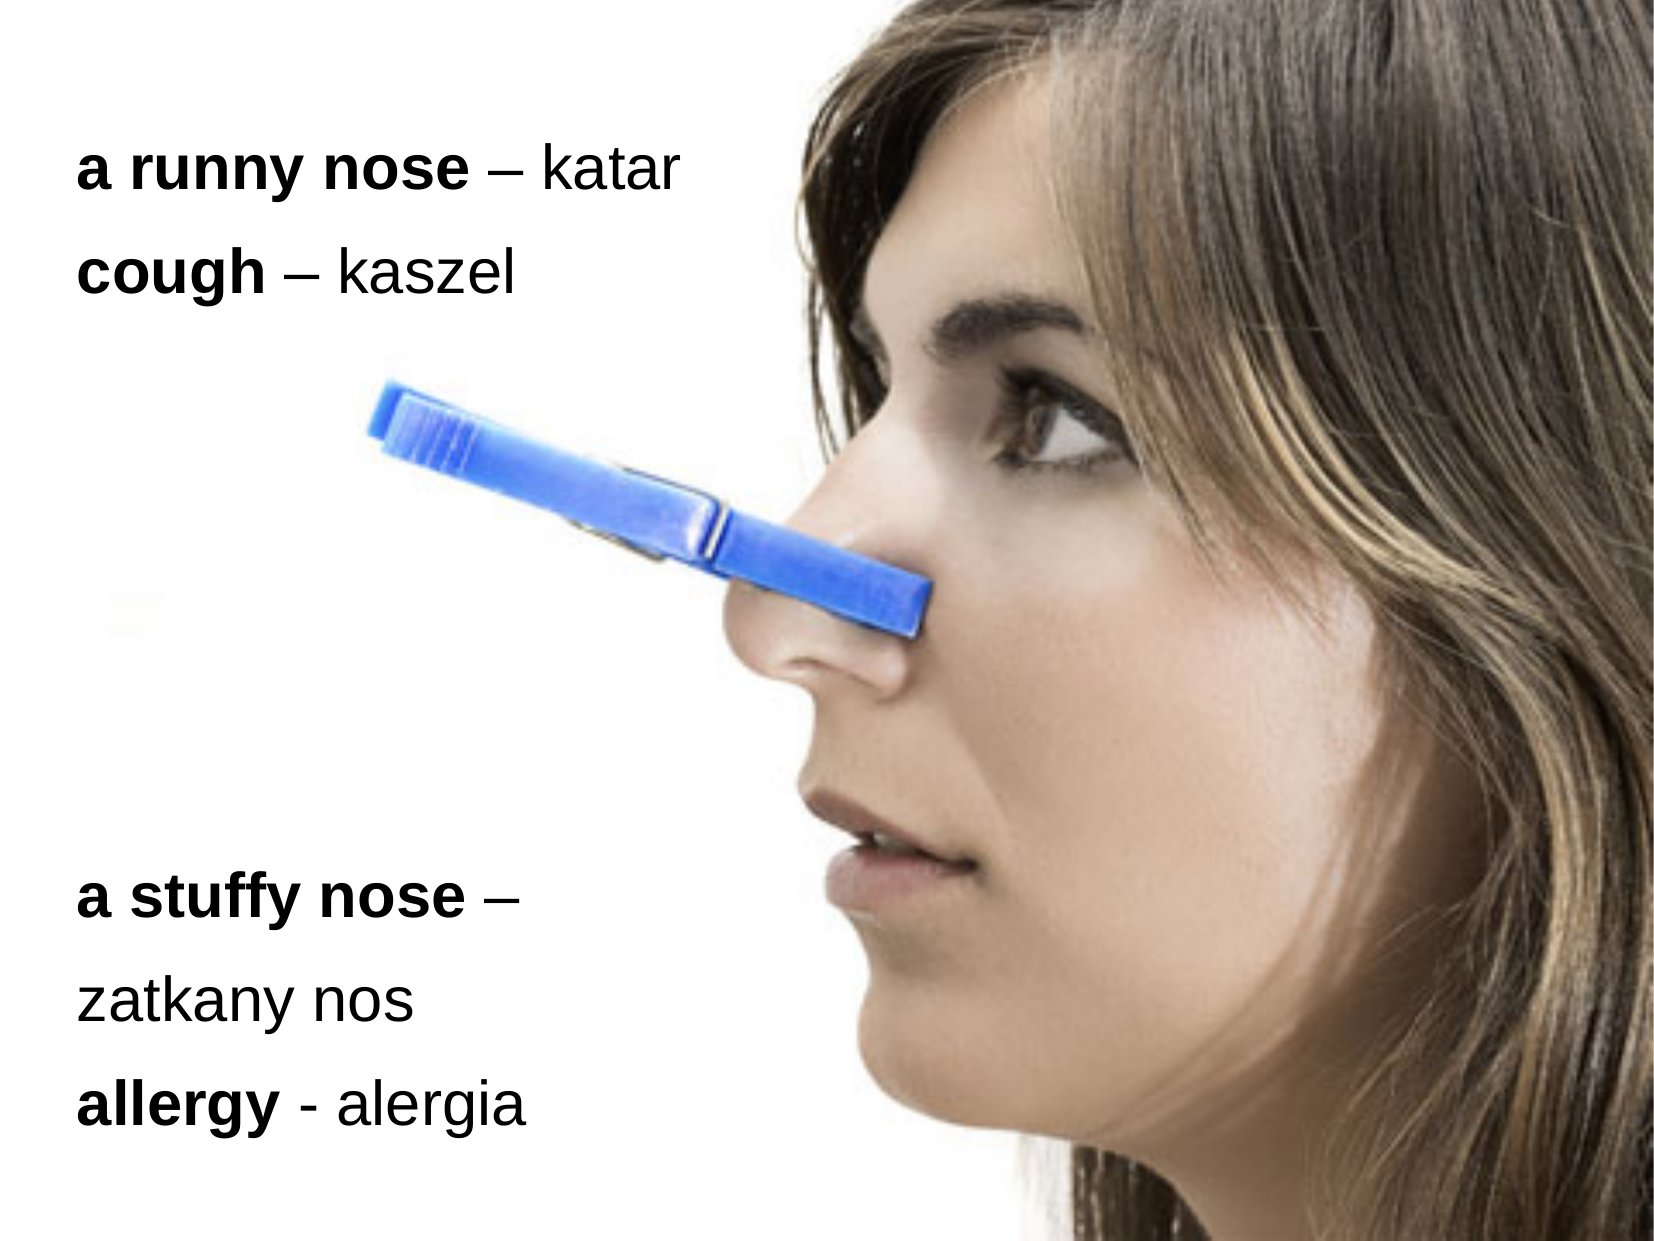

# a runny nose – katar
cough – kaszel
a stuffy nose –
zatkany nos
allergy - alergia